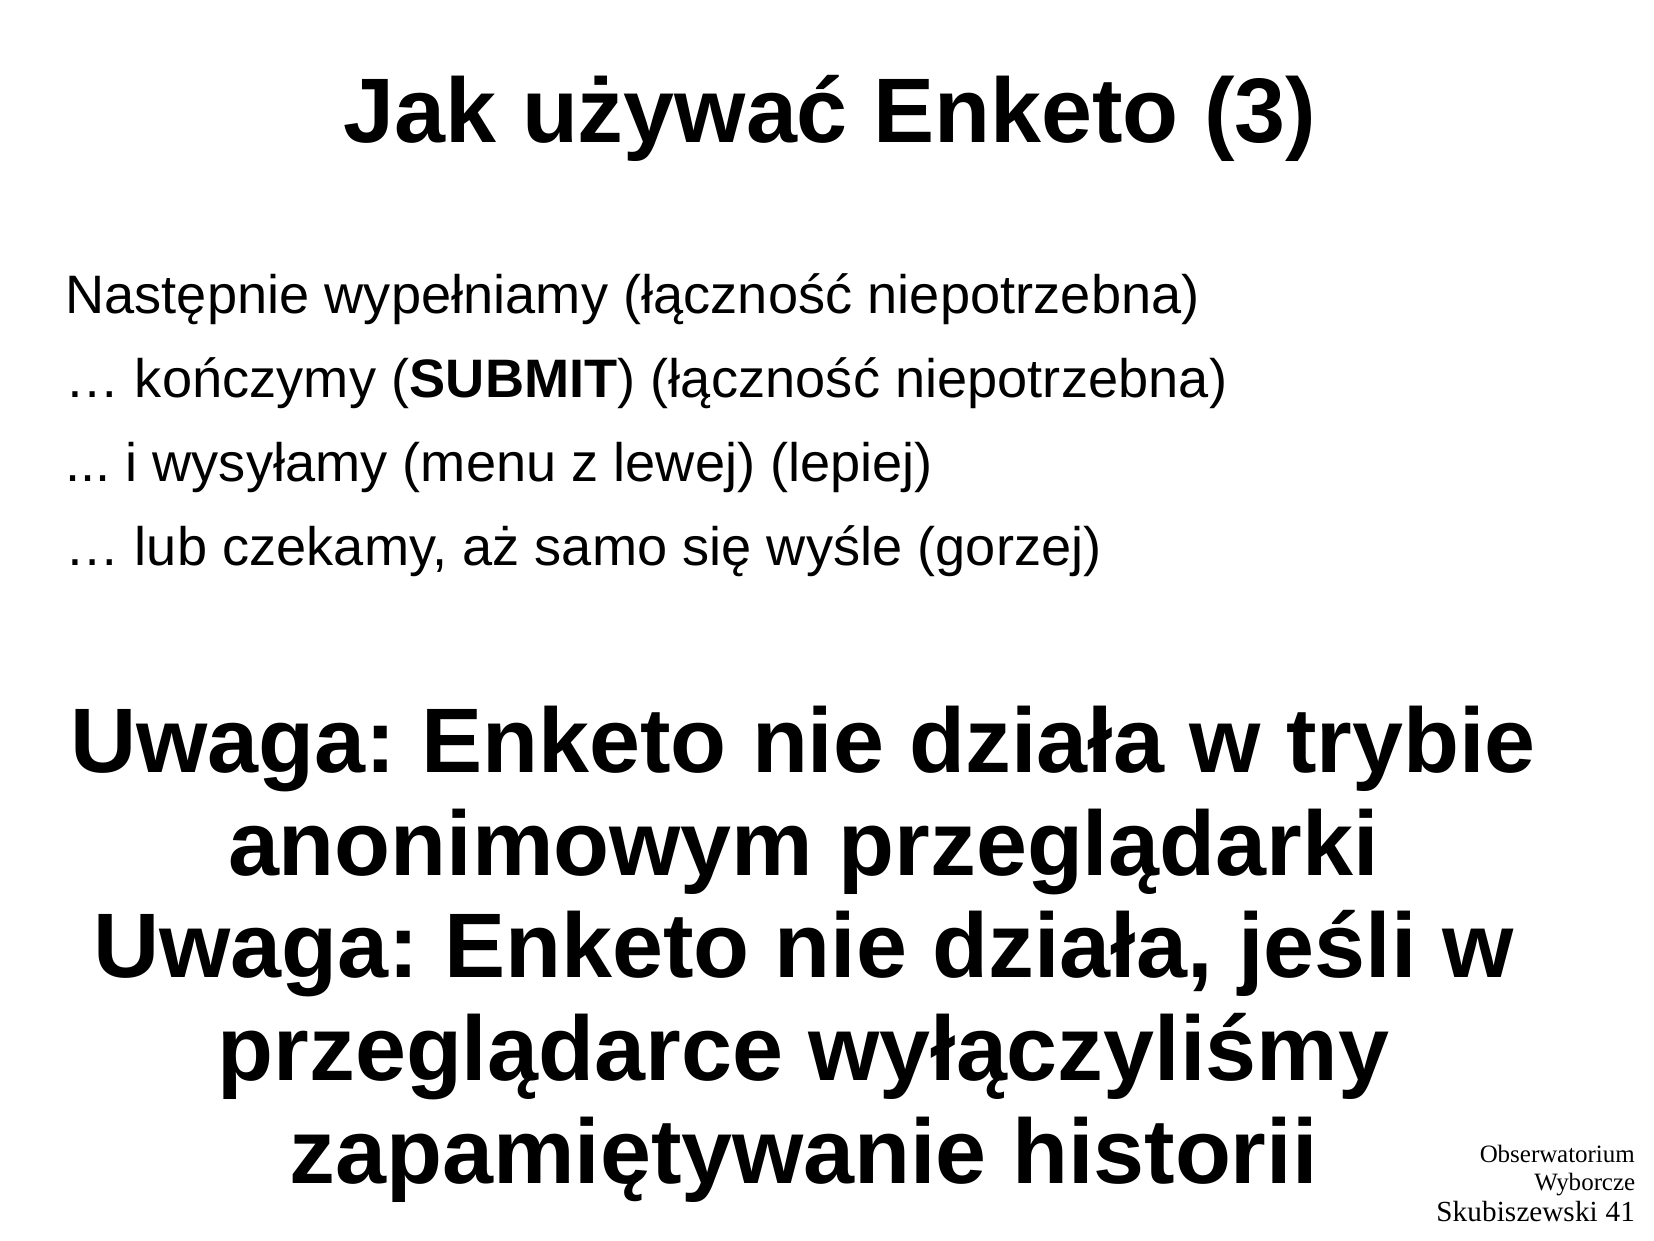

# Jak używać Enketo (3)
Następnie wypełniamy (łączność niepotrzebna)
… kończymy (SUBMIT) (łączność niepotrzebna)
... i wysyłamy (menu z lewej) (lepiej)
… lub czekamy, aż samo się wyśle (gorzej)
Uwaga: Enketo nie działa w trybie anonimowym przeglądarki
Uwaga: Enketo nie działa, jeśli w przeglądarce wyłączyliśmy zapamiętywanie historii
41